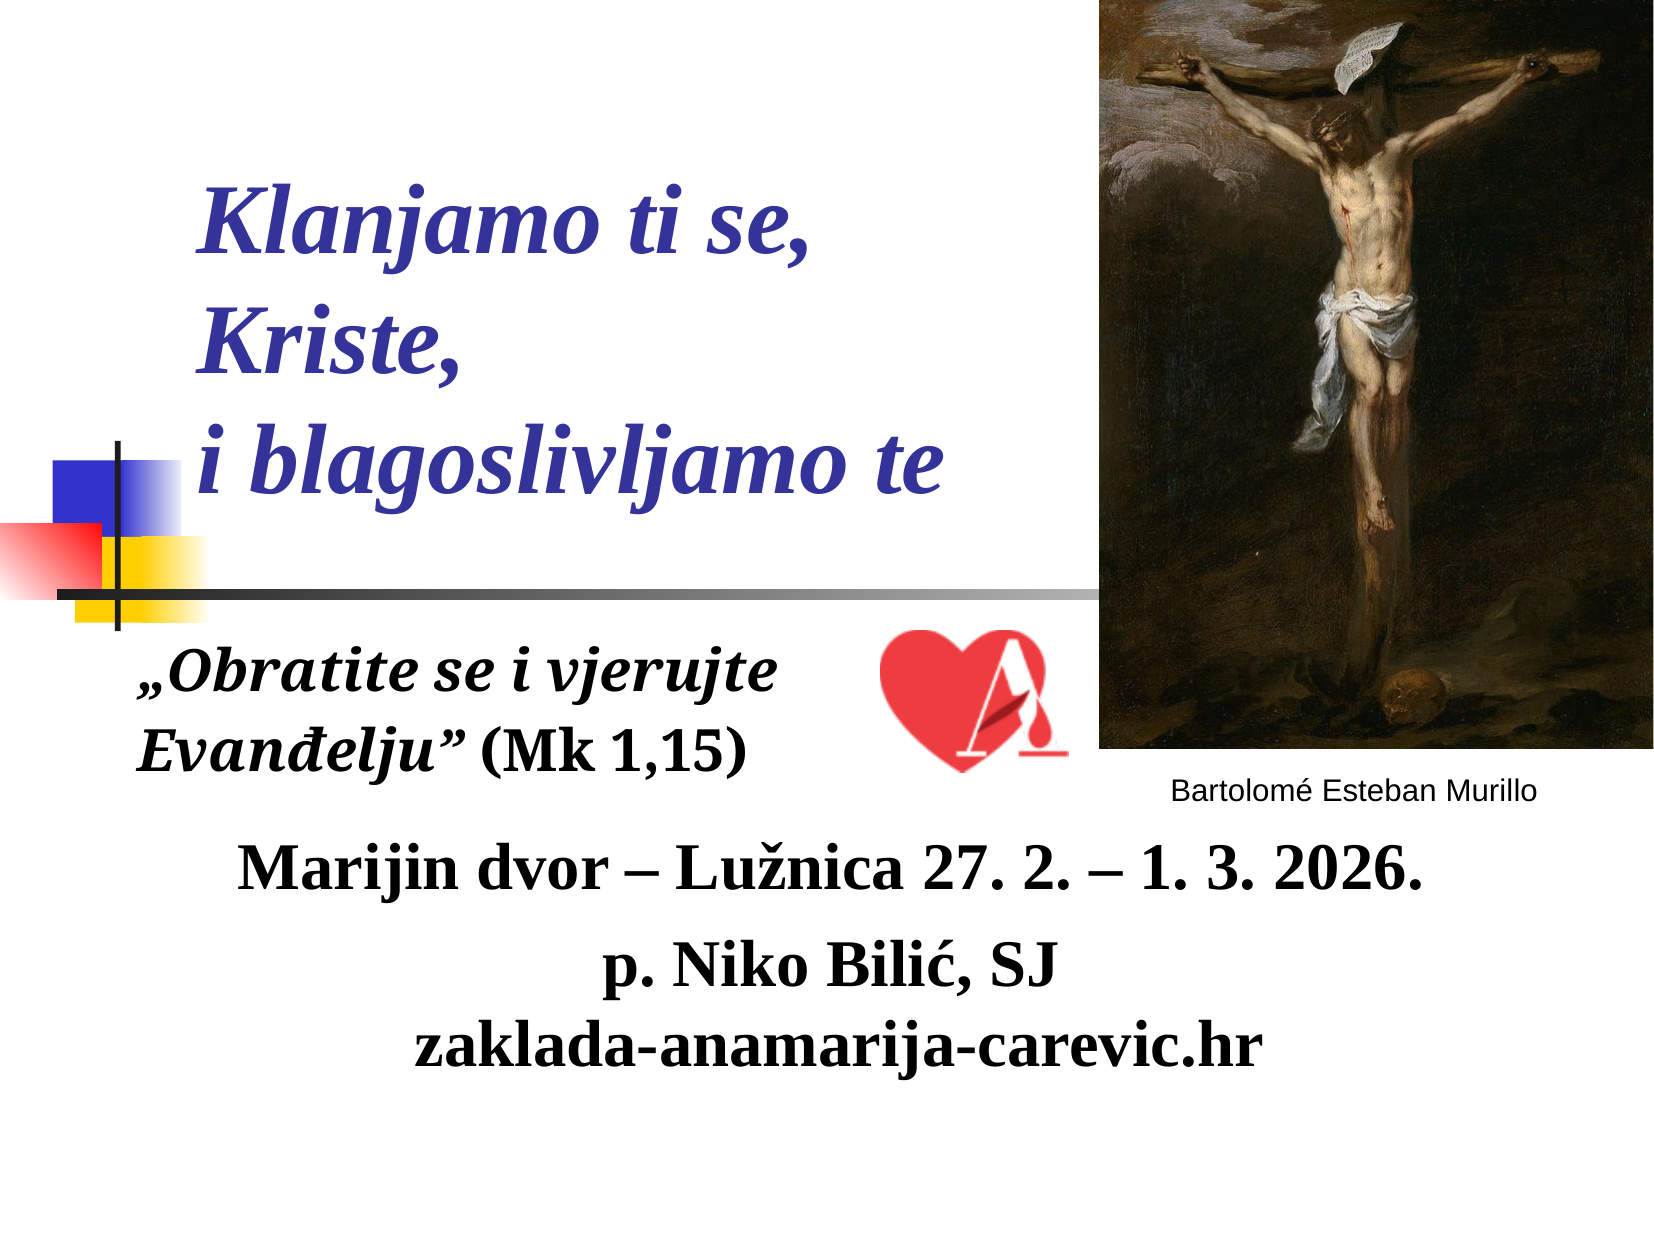

Klanjamo ti se,
Kriste,
i blagoslivljamo te
„Obratite se i vjerujte
Evanđelju” (Mk 1,15)
Bartolomé Esteban Murillo
# Marijin dvor – Lužnica 27. 2. – 1. 3. 2026.
p. Niko Bilić, SJ
zaklada-anamarija-carevic.hr